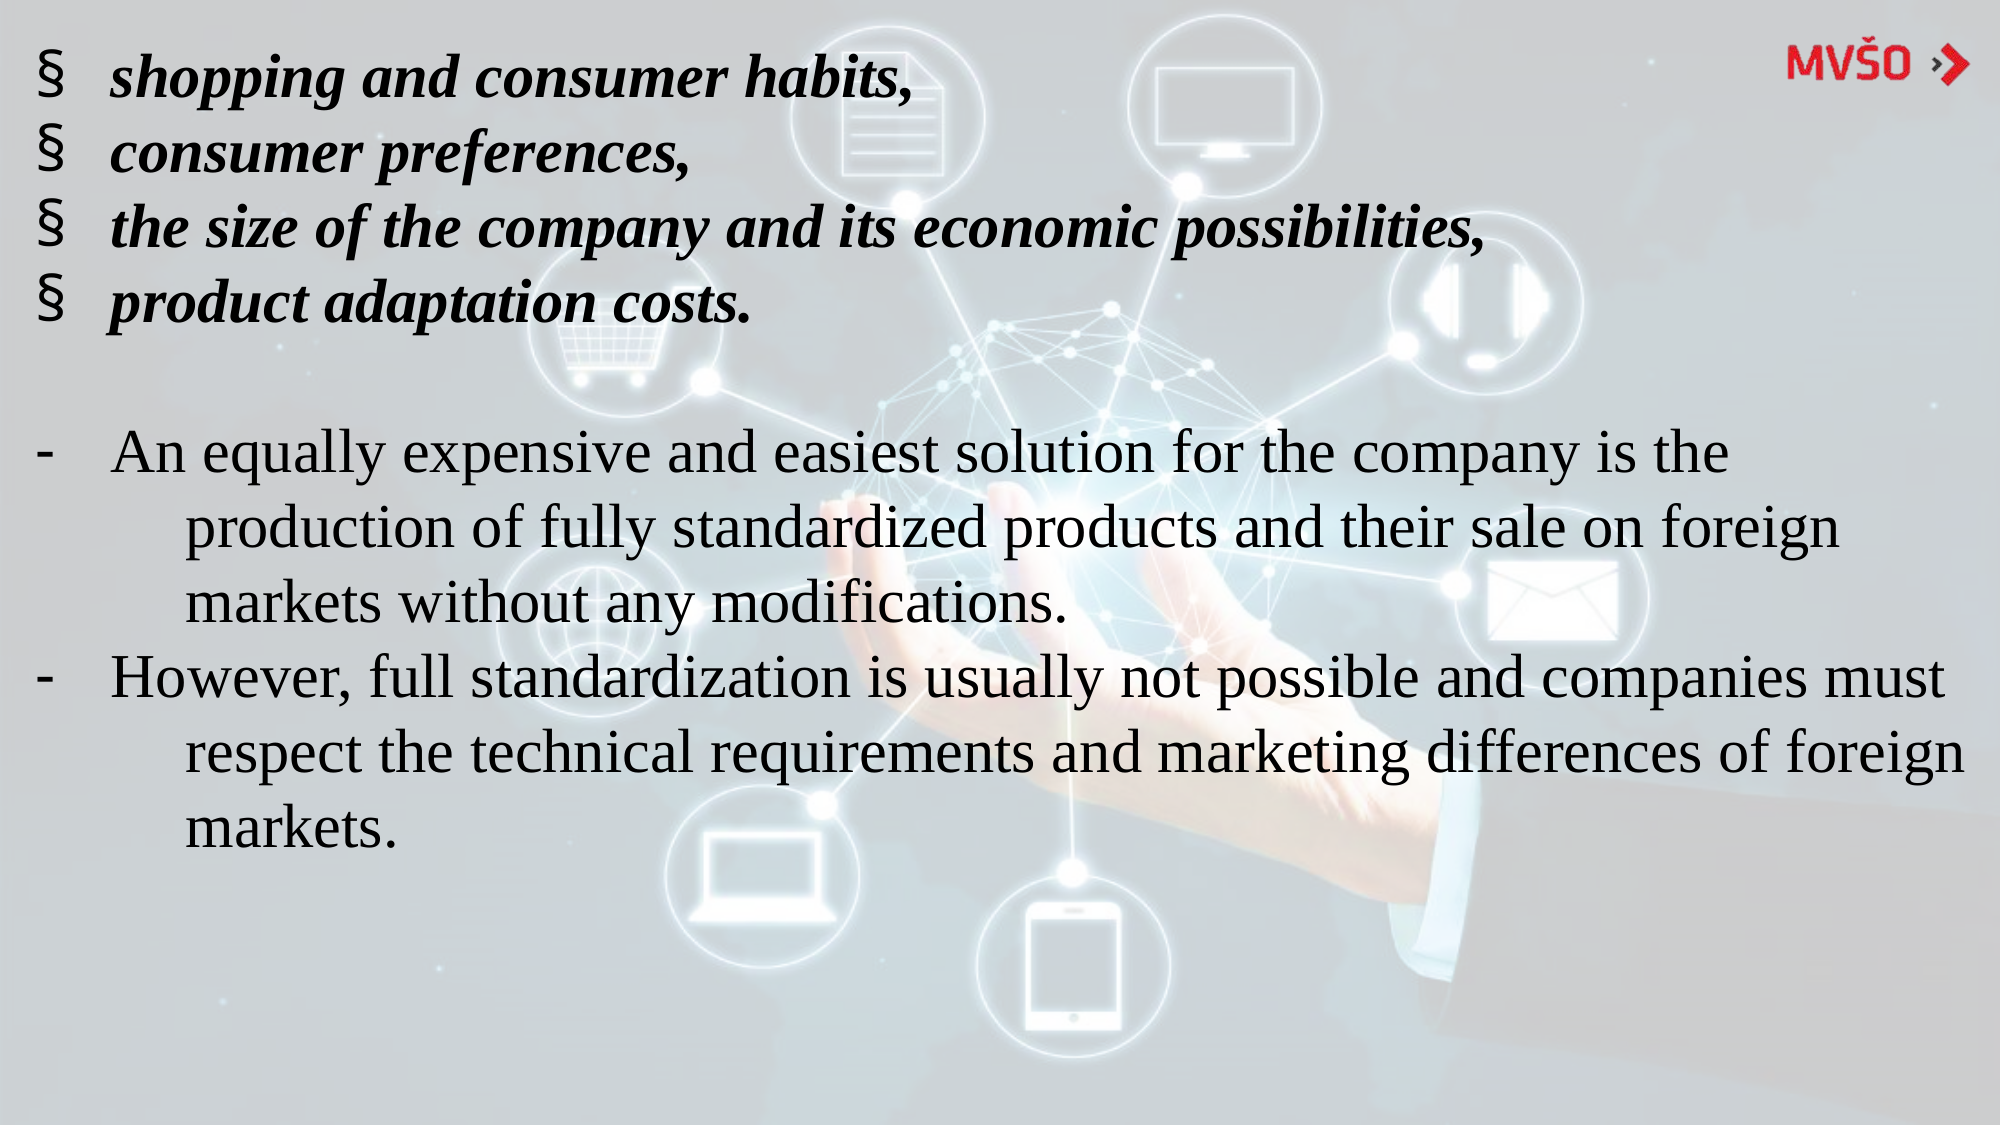

shopping and consumer habits,
consumer preferences,
the size of the company and its economic possibilities,
product adaptation costs.
An equally expensive and easiest solution for the company is the production of fully standardized products and their sale on foreign markets without any modifications.
However, full standardization is usually not possible and companies must respect the technical requirements and marketing differences of foreign markets.